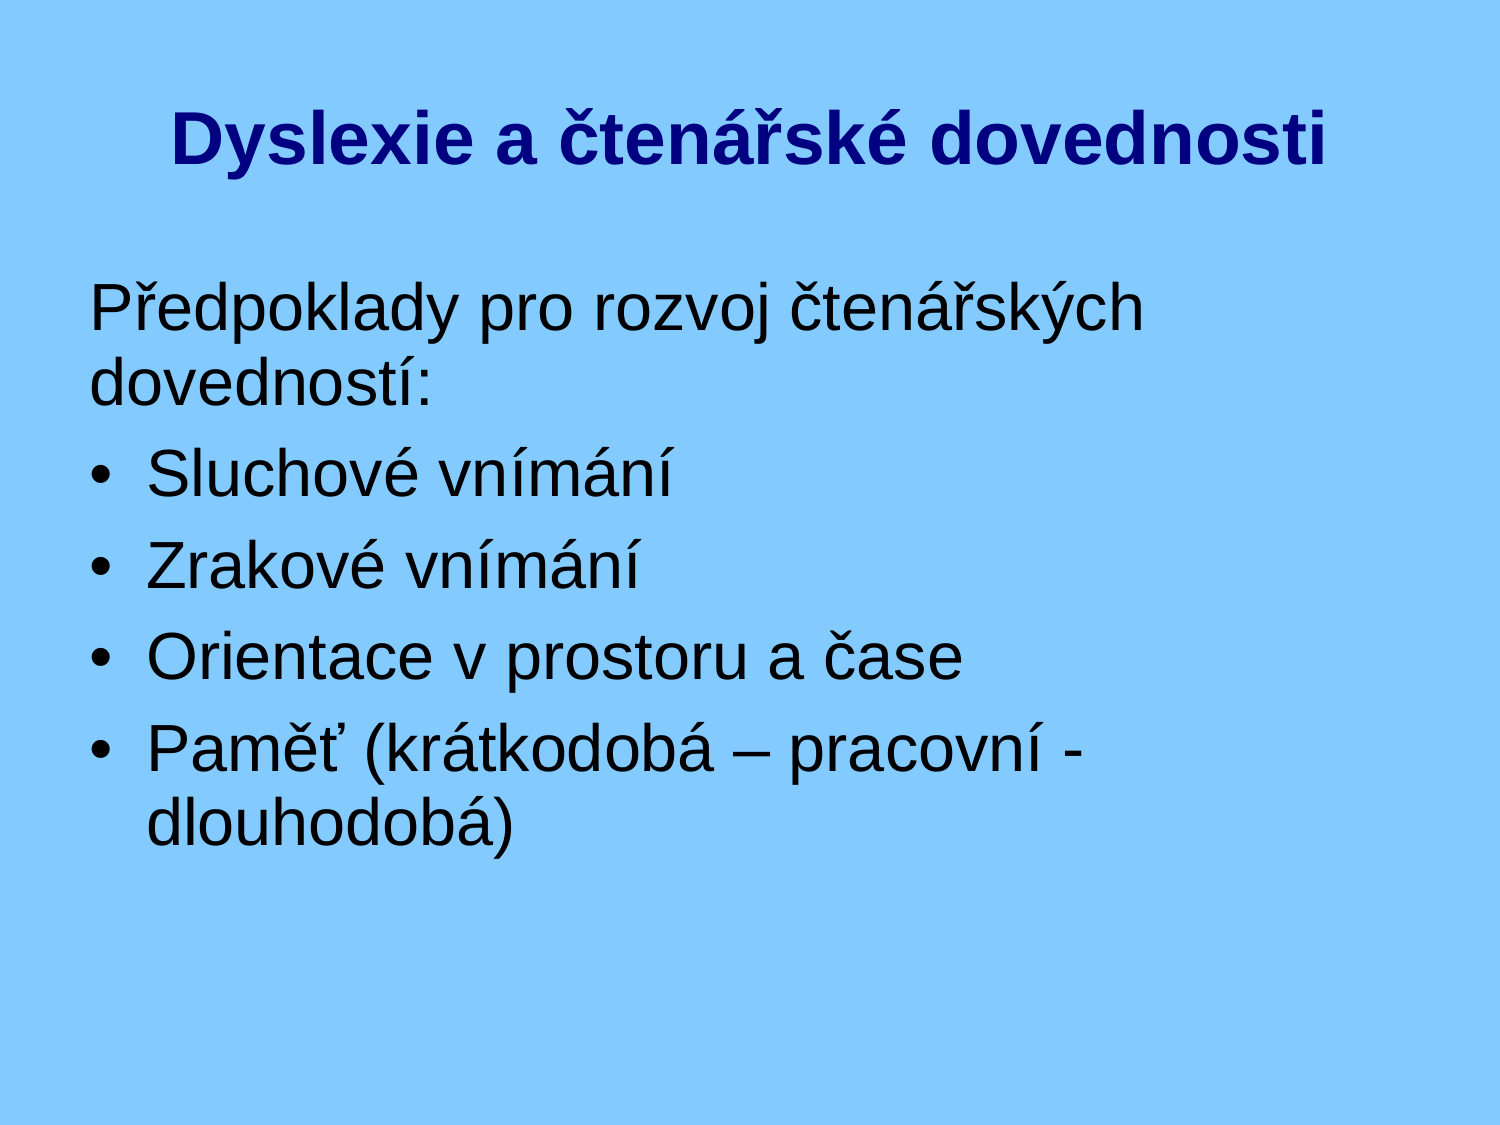

# Dyslexie a čtenářské dovednosti
Předpoklady pro rozvoj čtenářských dovedností:
Sluchové vnímání
Zrakové vnímání
Orientace v prostoru a čase
Paměť (krátkodobá – pracovní - dlouhodobá)